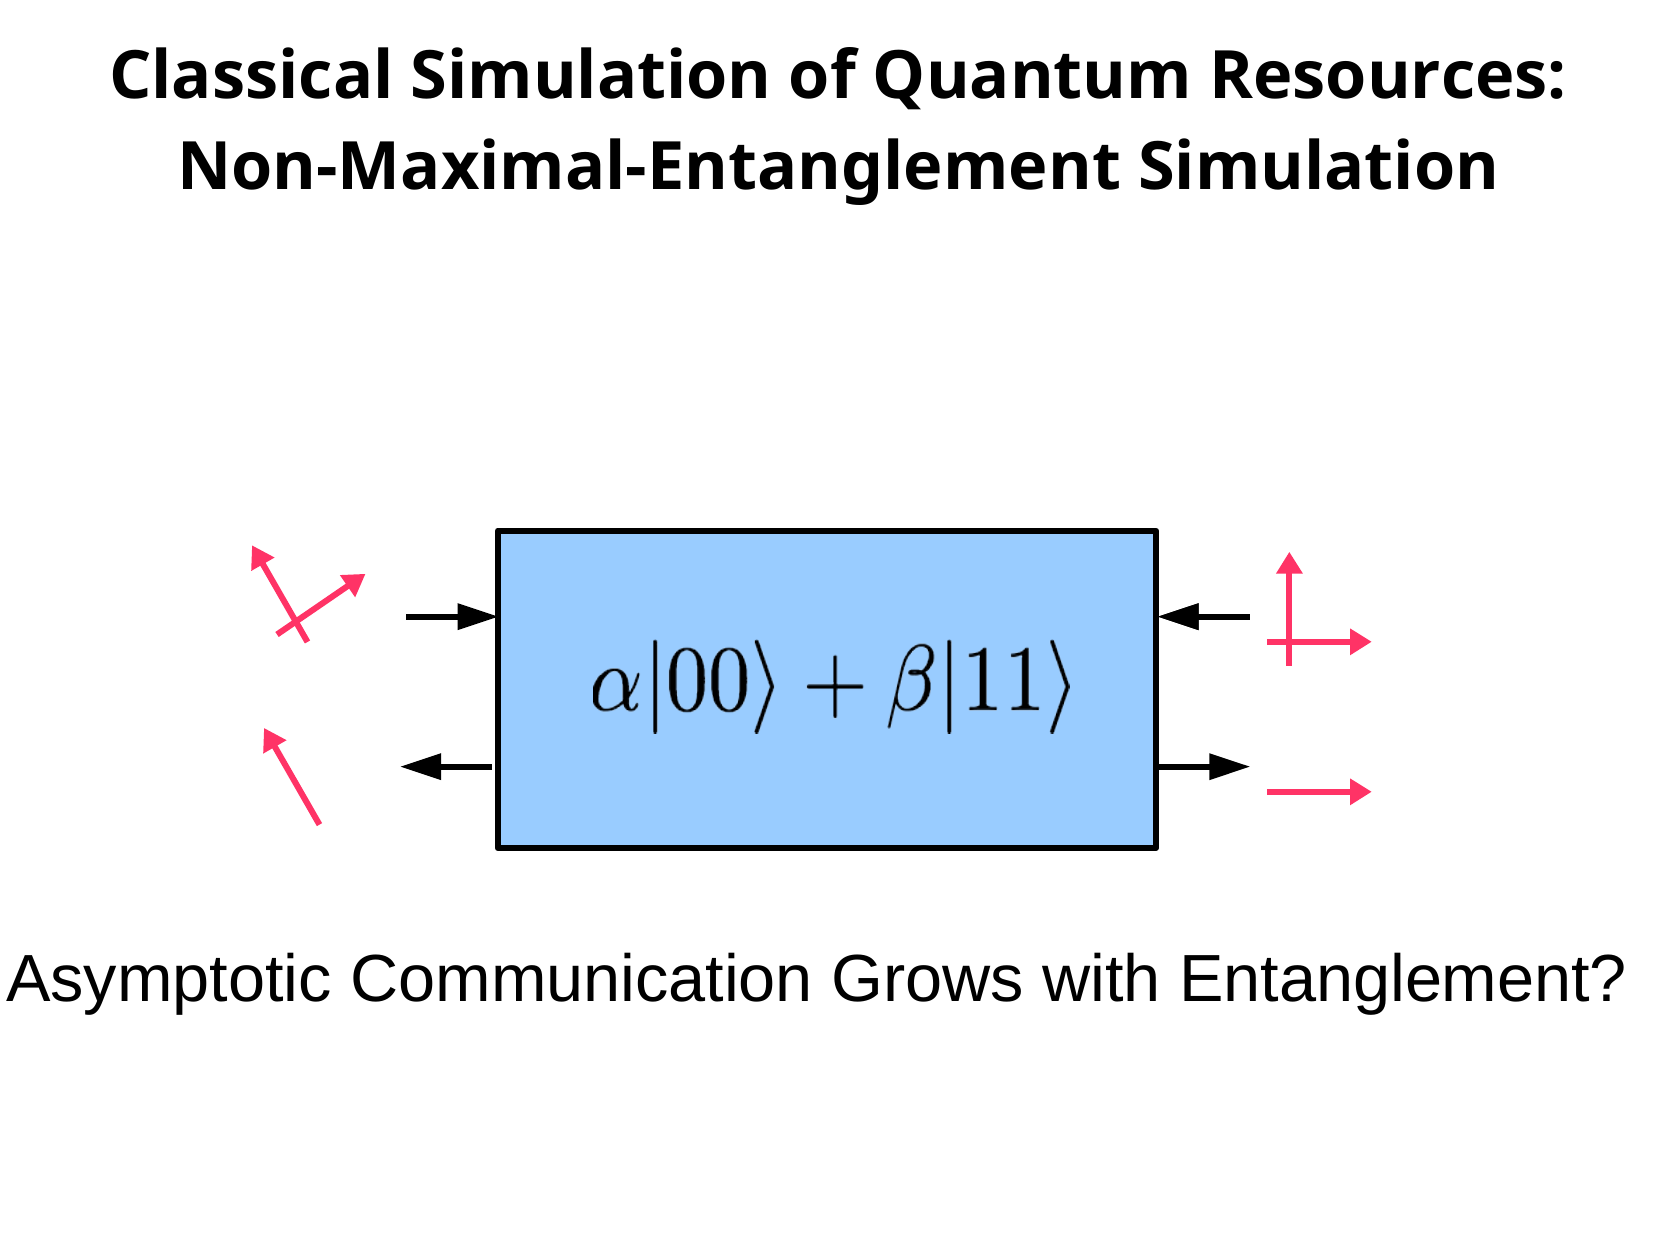

Classical Simulation of Quantum Resources:
Non-Maximal-Entanglement Simulation
Asymptotic Communication Grows with Entanglement?